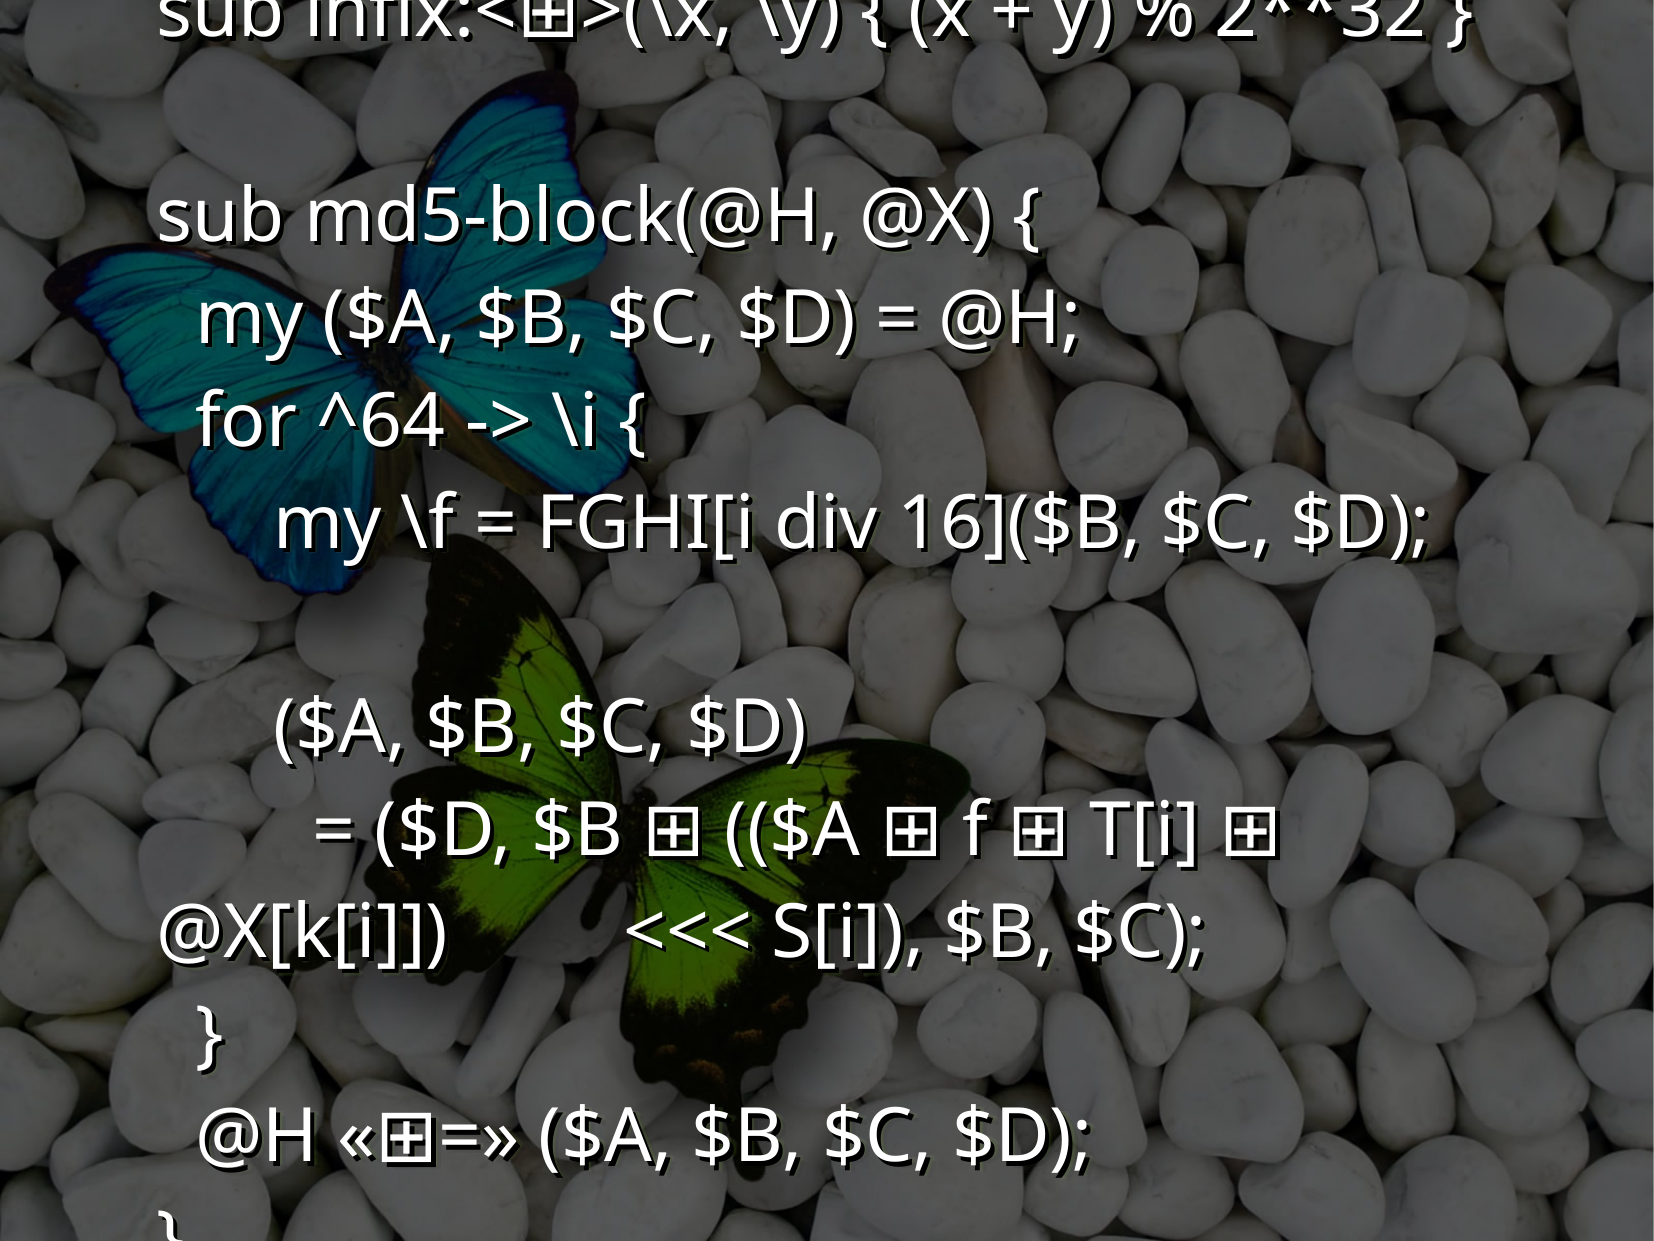

sub infix:<⊞>(\x, \y) { (x + y) % 2**32 }
sub md5-block(@H, @X) {
 my ($A, $B, $C, $D) = @H;
 for ^64 -> \i {
 my \f = FGHI[i div 16]($B, $C, $D);
 ($A, $B, $C, $D)
 = ($D, $B ⊞ (($A ⊞ f ⊞ T[i] ⊞ @X[k[i]]) <<< S[i]), $B, $C);
 }
 @H «⊞=» ($A, $B, $C, $D);
}
#